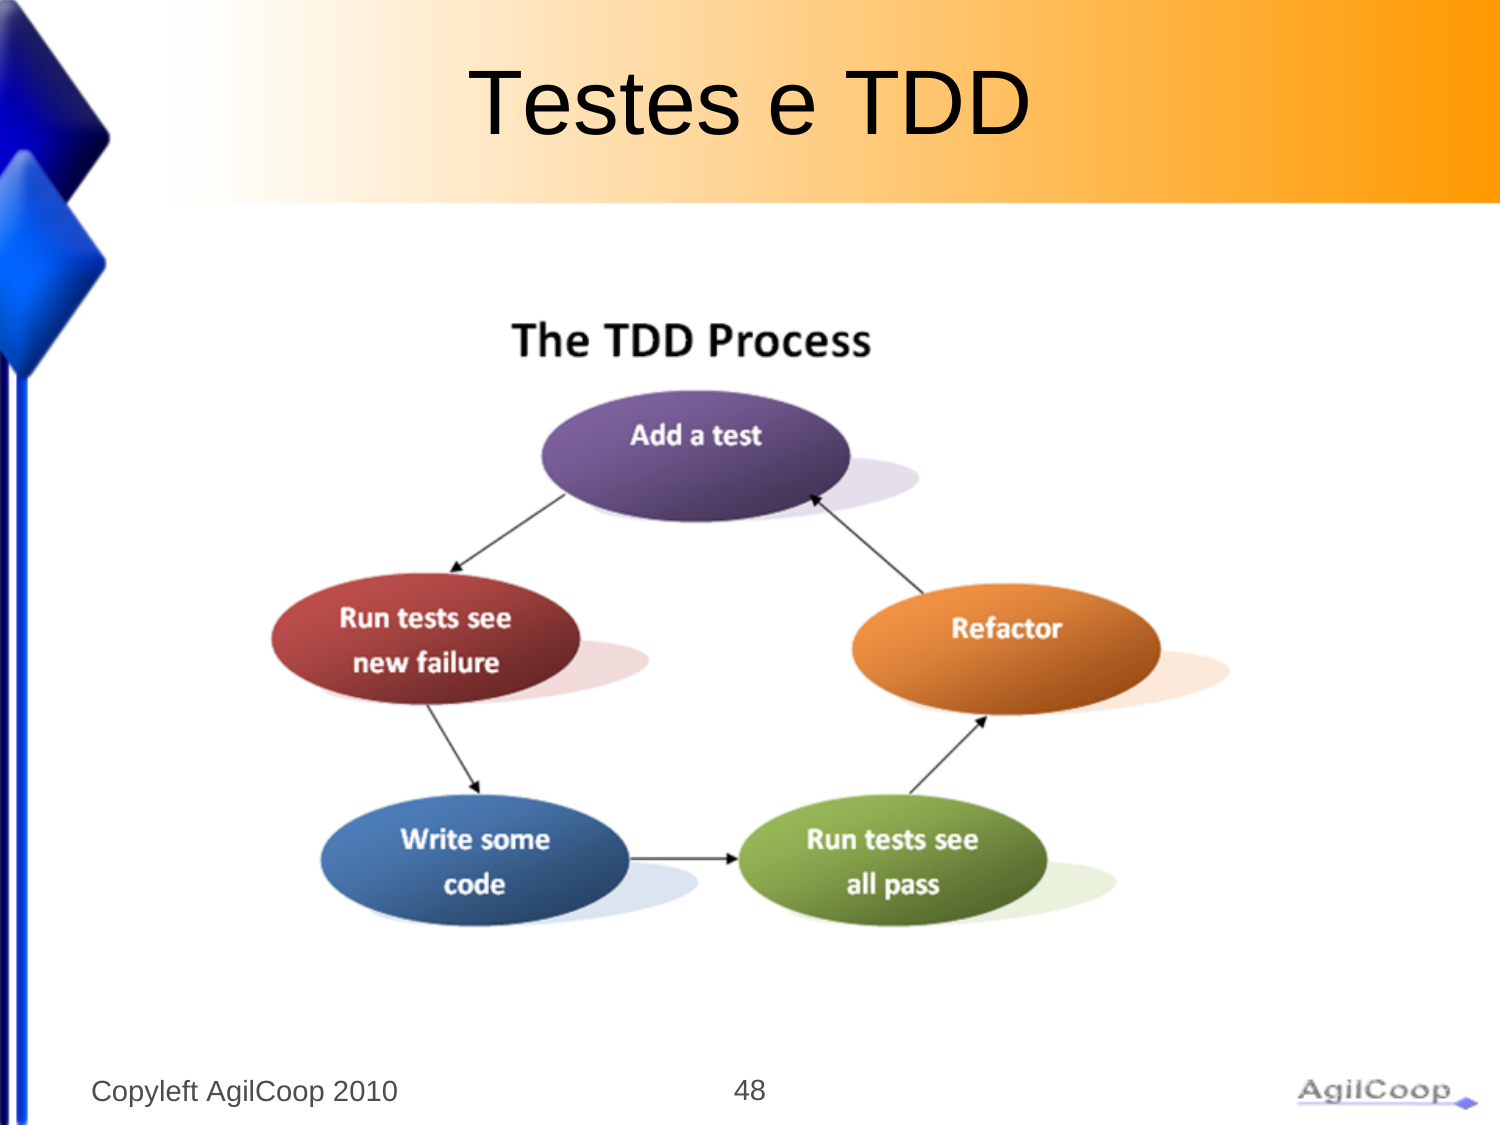

# Testes e TDD
Copyleft AgilCoop 2010
48